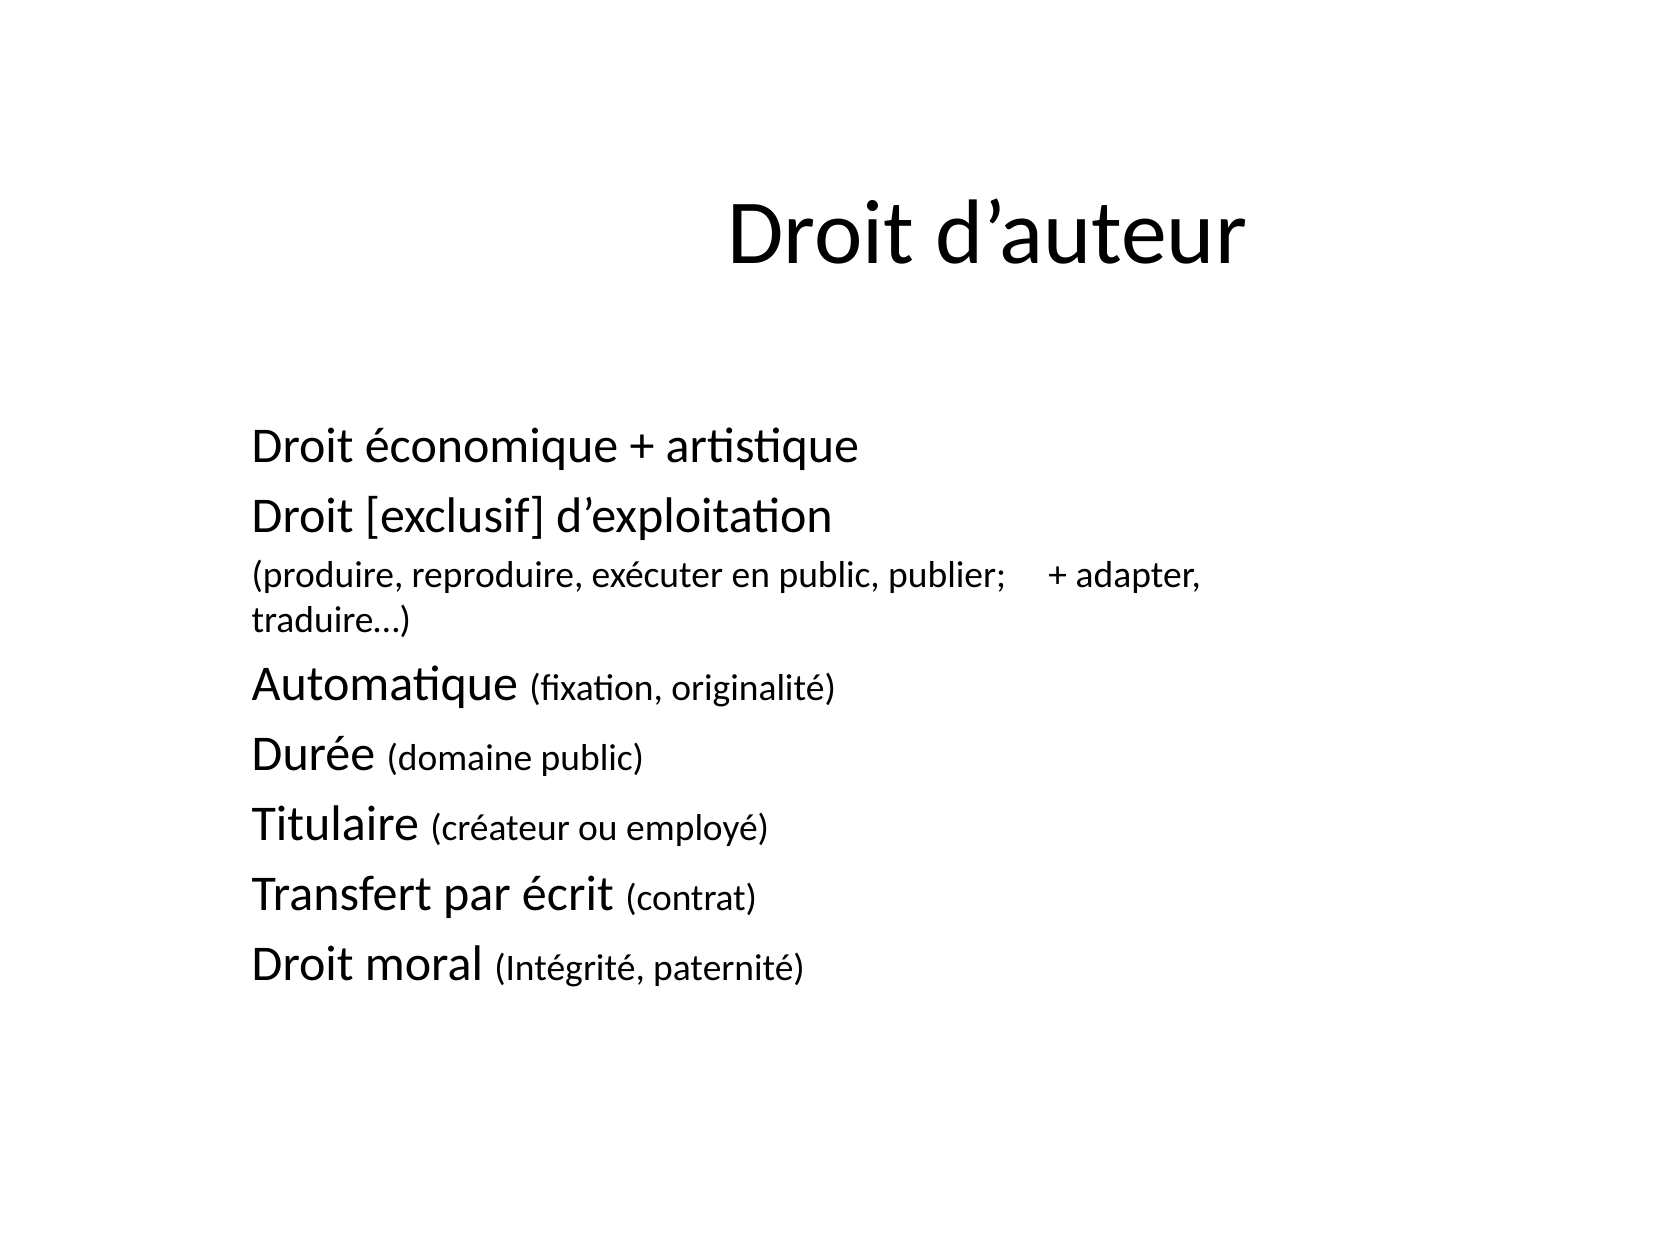

Droit d’auteur
Droit économique + artistique
Droit [exclusif] d’exploitation
(produire, reproduire, exécuter en public, publier; + adapter, traduire…)
Automatique (fixation, originalité)
Durée (domaine public)
Titulaire (créateur ou employé)
Transfert par écrit (contrat)
Droit moral (Intégrité, paternité)